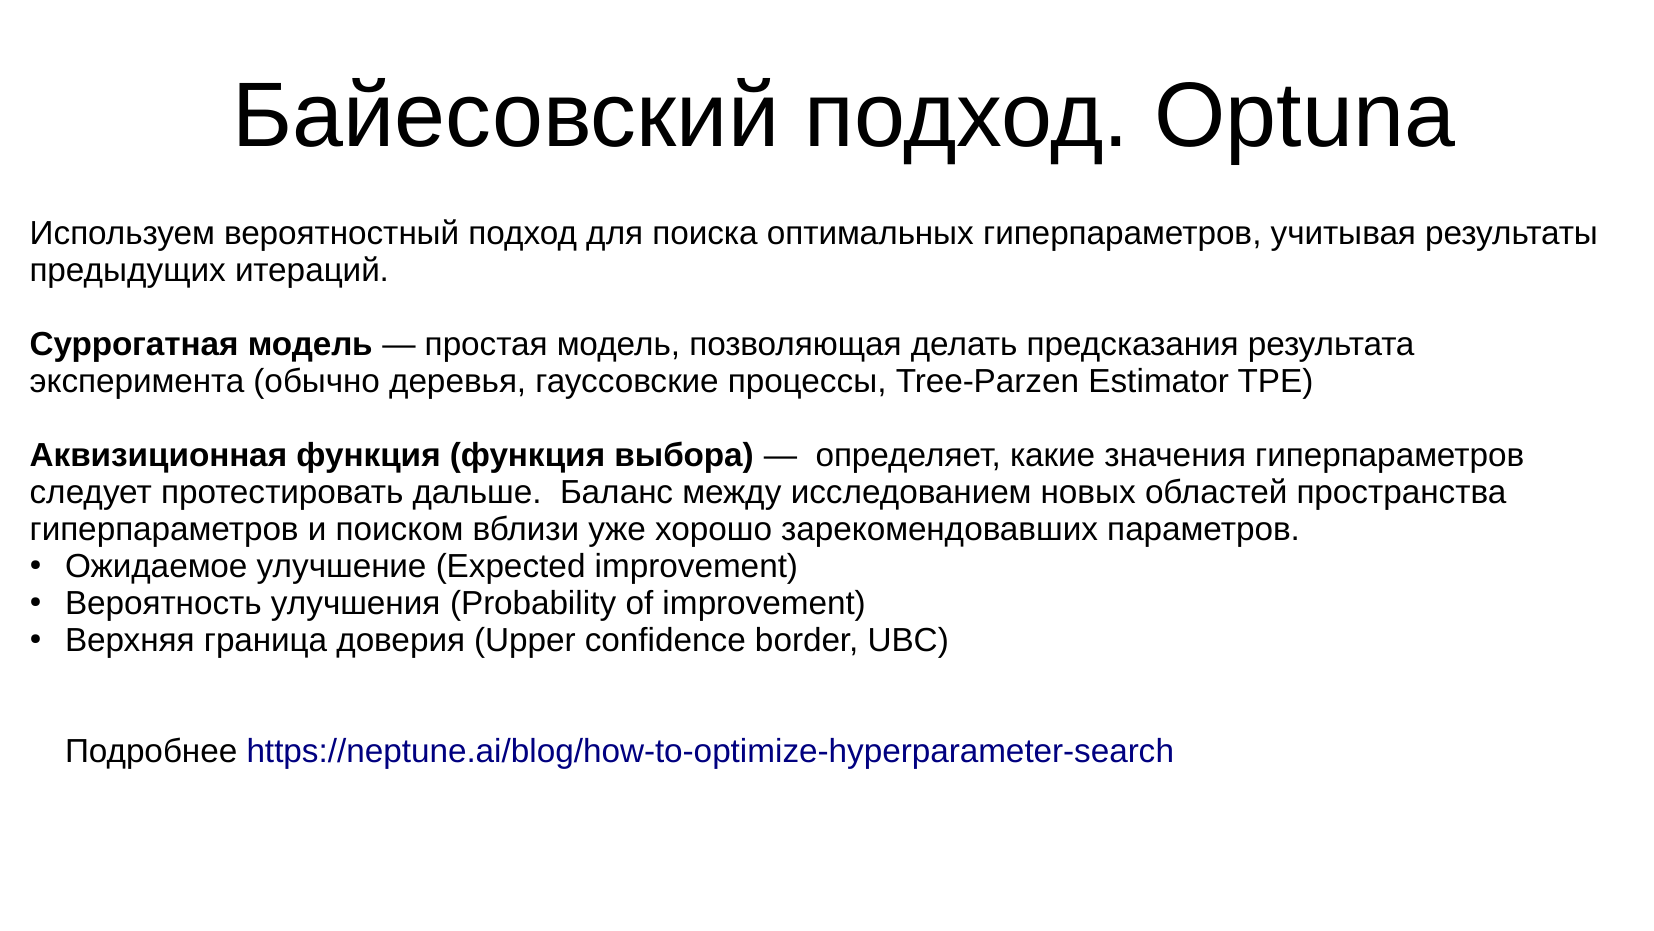

Байесовский подход. Optuna
# Используем вероятностный подход для поиска оптимальных гиперпараметров, учитывая результаты предыдущих итераций.
Суррогатная модель — простая модель, позволяющая делать предсказания результата эксперимента (обычно деревья, гауссовские процессы, Tree-Parzen Estimator TPE)
Аквизиционная функция (функция выбора) — определяет, какие значения гиперпараметров следует протестировать дальше. Баланс между исследованием новых областей пространства гиперпараметров и поиском вблизи уже хорошо зарекомендовавших параметров.
Ожидаемое улучшение (Expected improvement)
Вероятность улучшения (Probability of improvement)
Верхняя граница доверия (Upper confidence border, UBC)
Подробнее https://neptune.ai/blog/how-to-optimize-hyperparameter-search